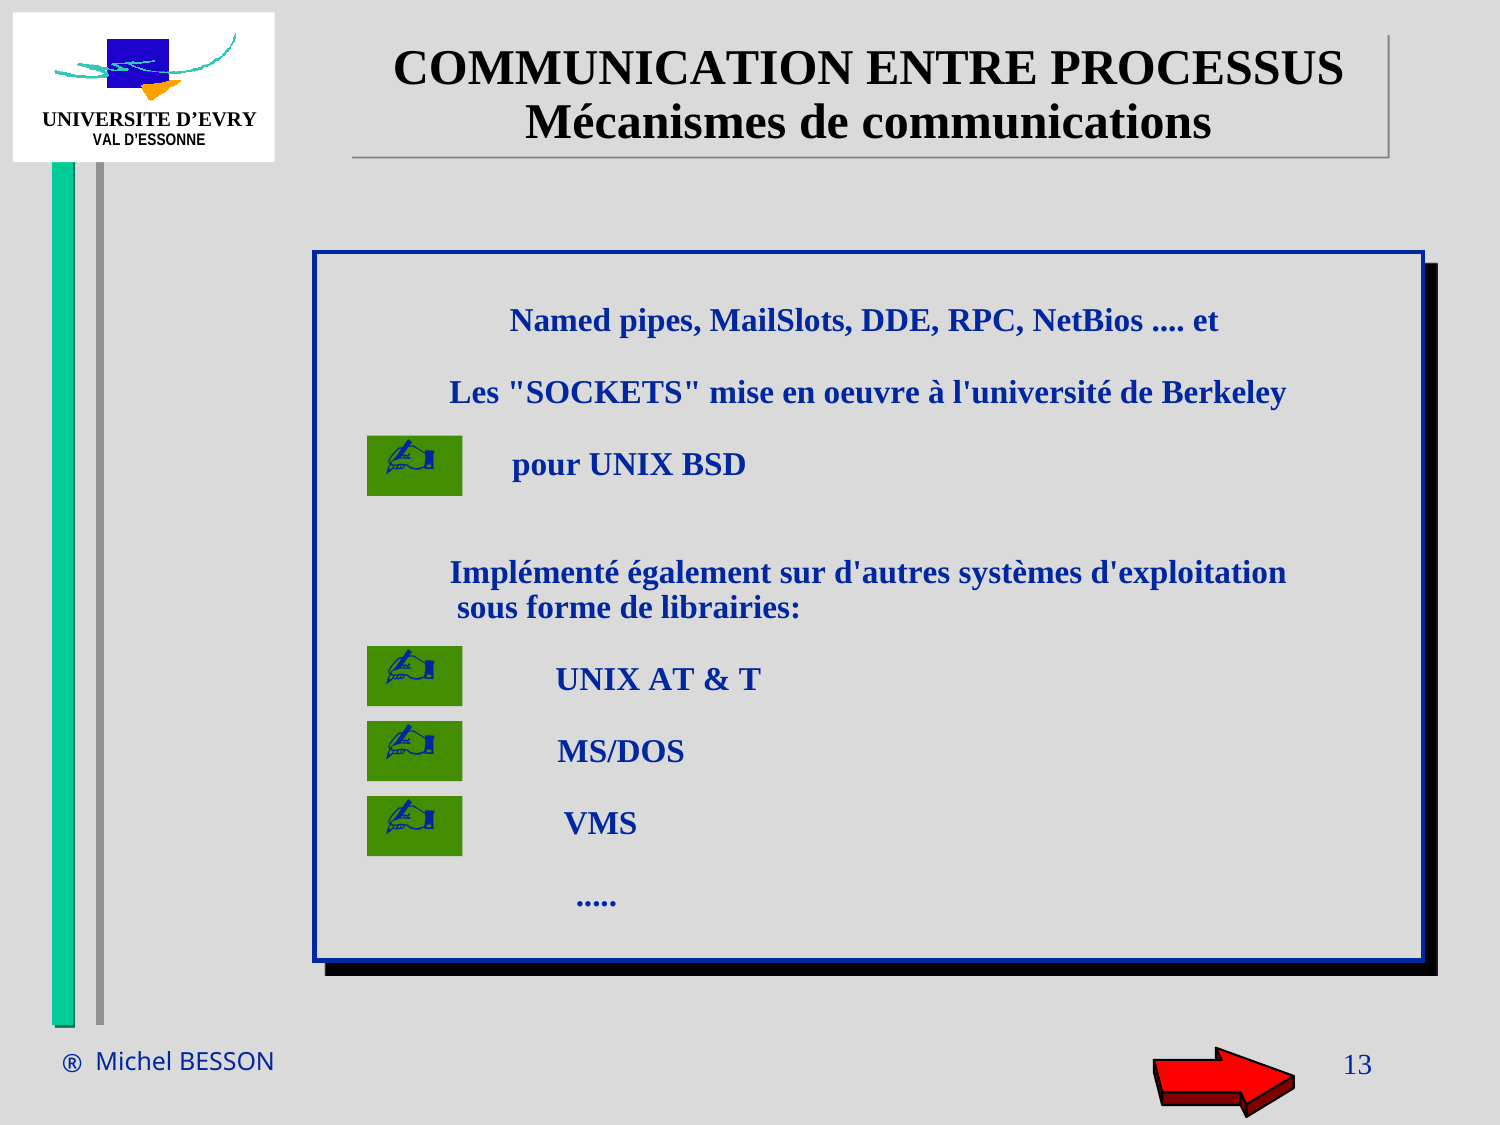

COMMUNICATION ENTRE PROCESSUS
Mécanismes de communications
Named pipes, MailSlots, DDE, RPC, NetBios .... et
Les "SOCKETS" mise en oeuvre à l'université de Berkeley
pour UNIX BSD
Implémenté également sur d'autres systèmes d'exploitation
sous forme de librairies:
UNIX AT & T
MS/DOS
VMS
.....
<date/time> Michel BESSON